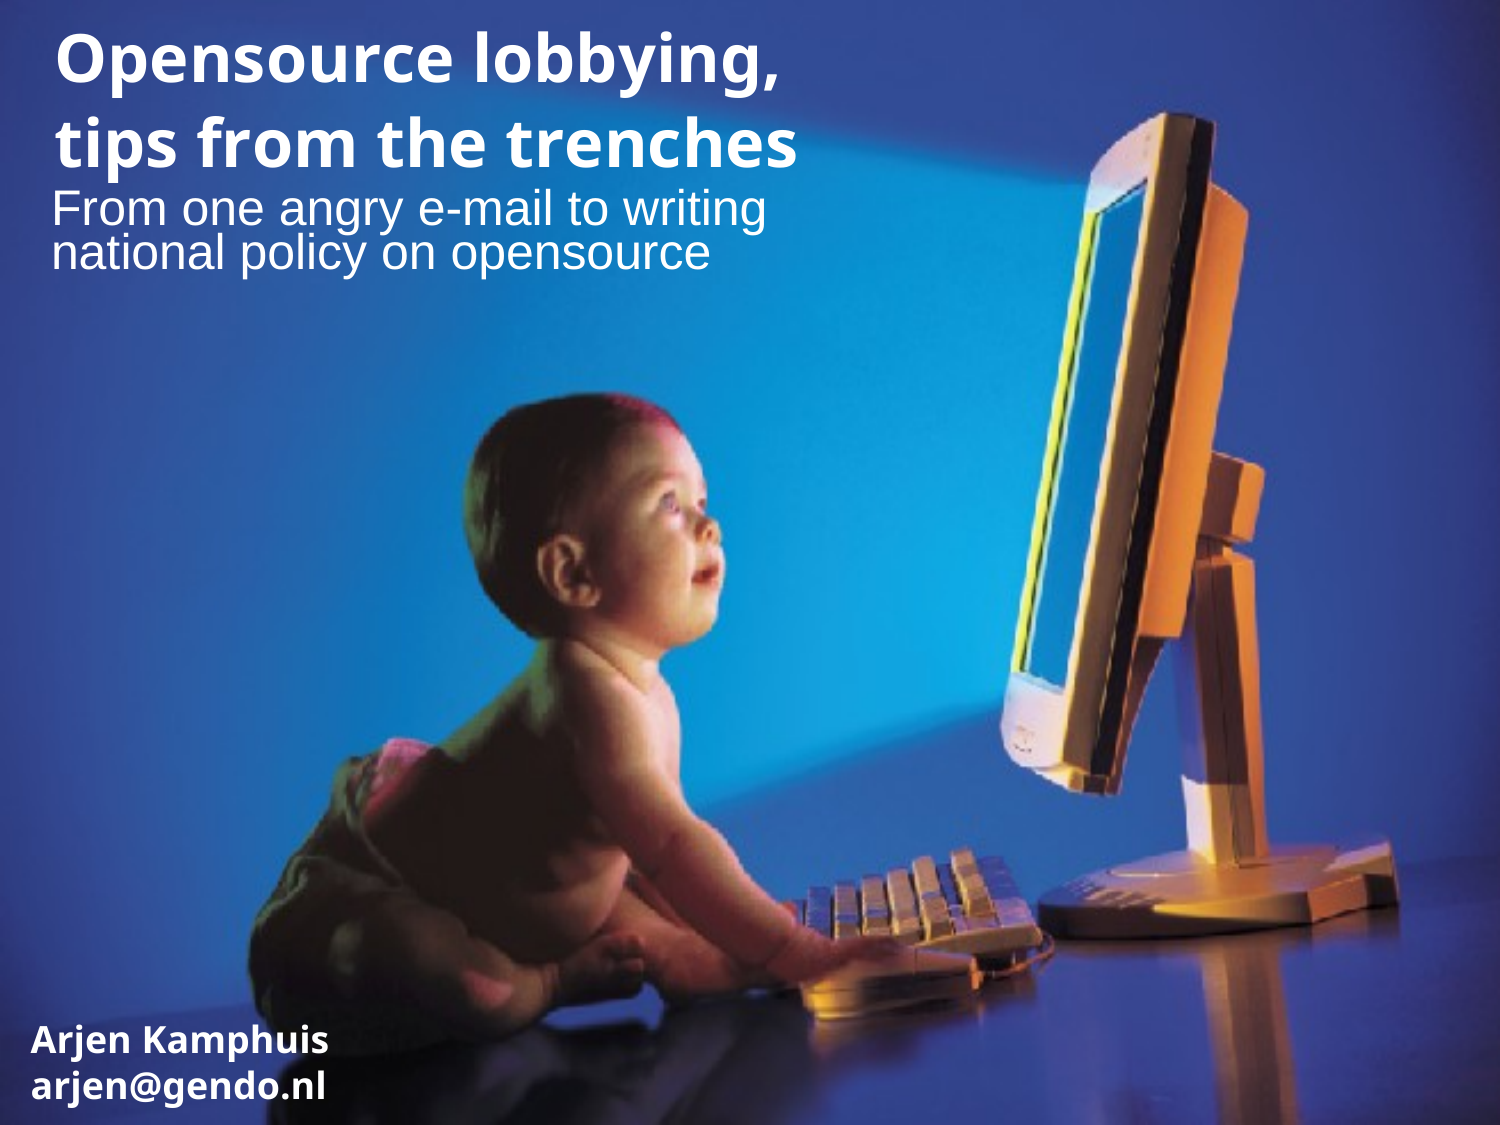

Opensource lobbying,
tips from the trenches
From one angry e-mail to writing national policy on opensource
Arjen Kamphuis
arjen@gendo.nl